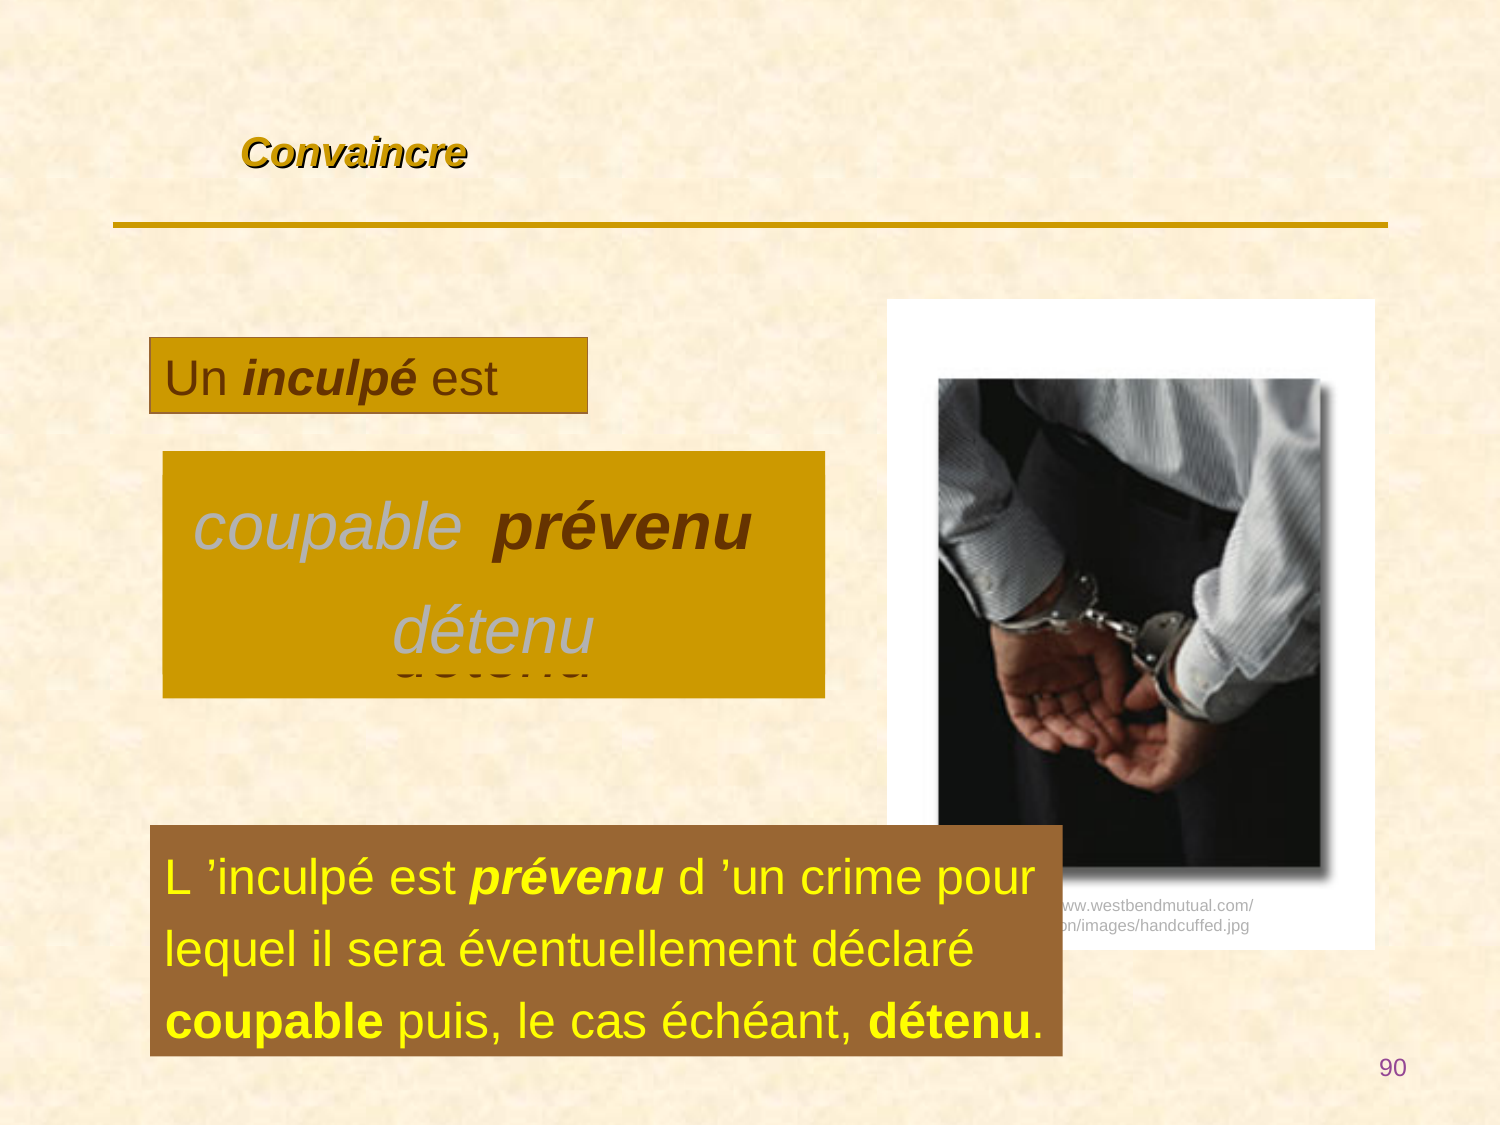

Convaincre
http://www.westbendmutual.com/common/images/handcuffed.jpg
Un inculpé est
coupable	prévenu	détenu
coupable	prévenu	détenu
L ’inculpé est prévenu d ’un crime pour lequel il sera éventuellement déclaré coupable puis, le cas échéant, détenu.
90